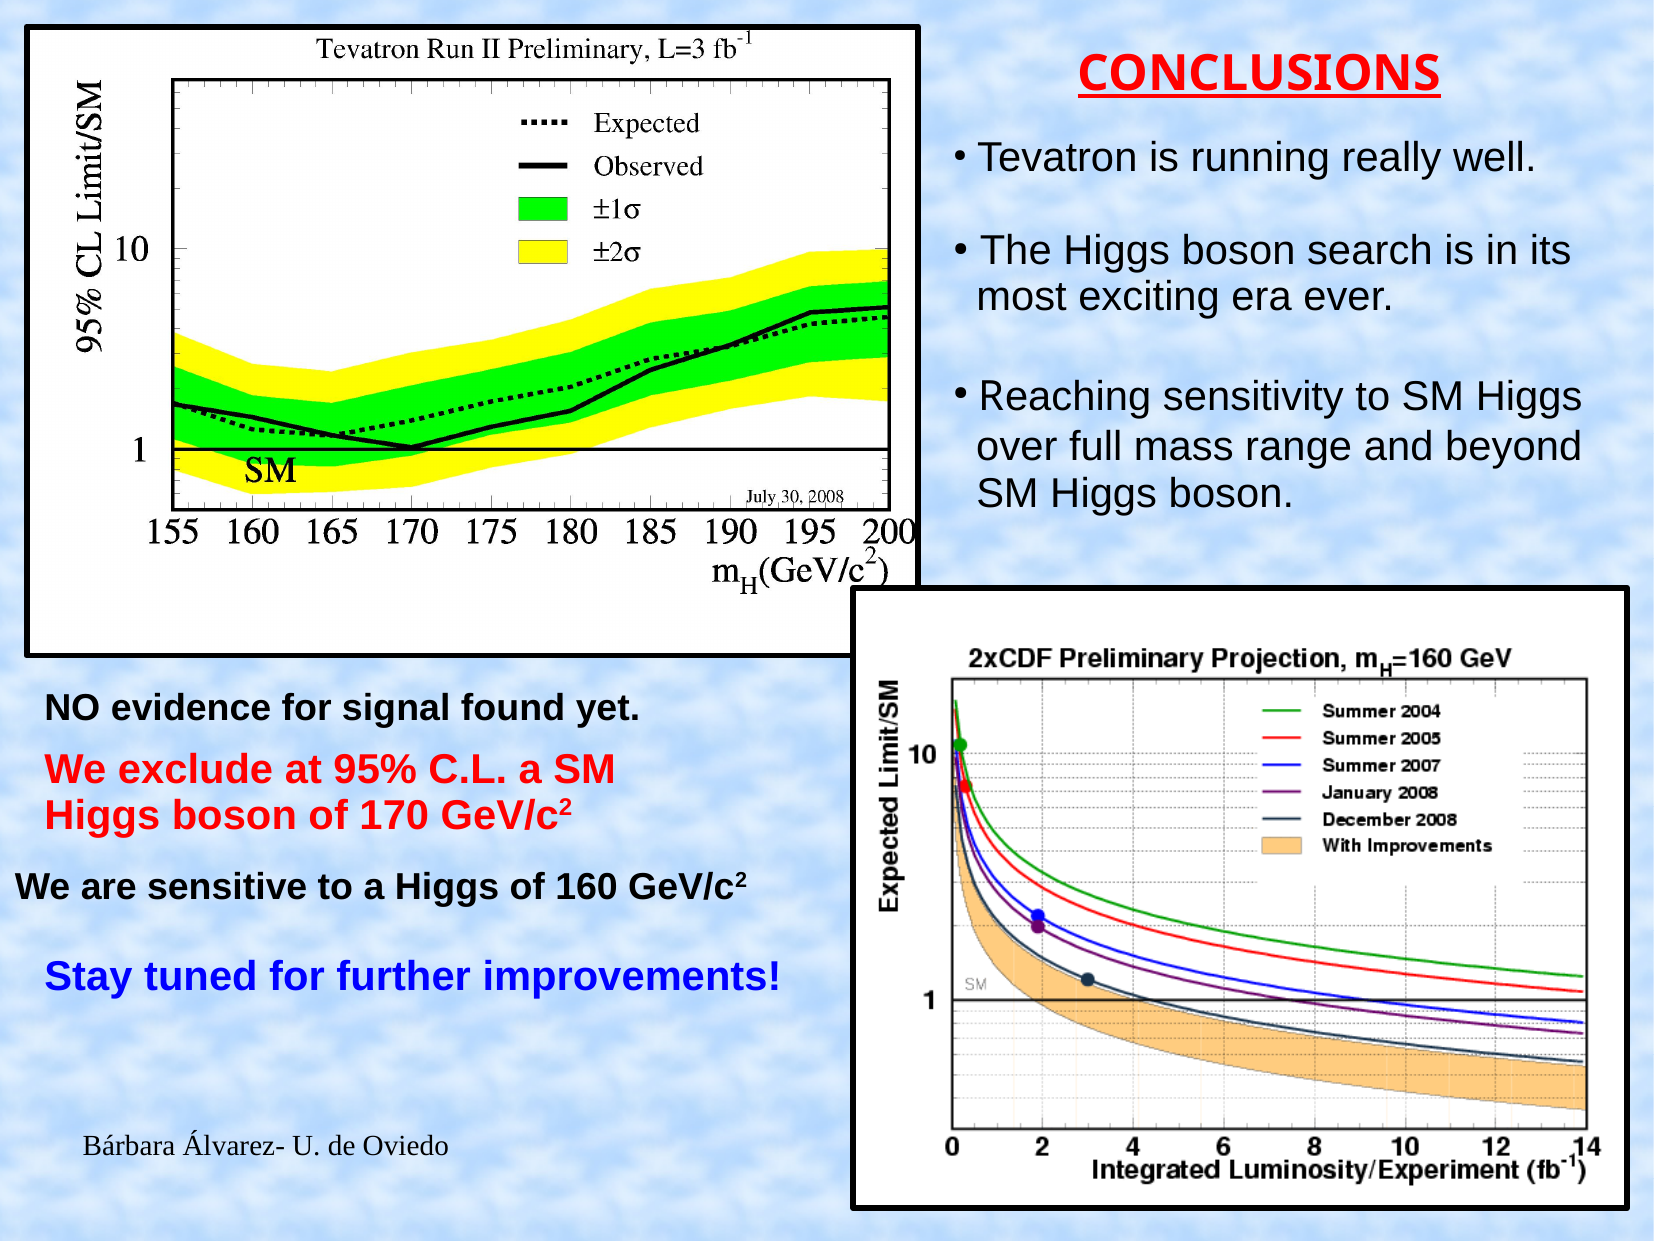

CONCLUSIONS
 Tevatron is running really well.
 The Higgs boson search is in its most exciting era ever.
 Reaching sensitivity to SM Higgs
 over full mass range and beyond SM Higgs boson.
NO evidence for signal found yet.
We exclude at 95% C.L. a SM
Higgs boson of 170 GeV/c2
We are sensitive to a Higgs of 160 GeV/c2
Stay tuned for further improvements!
Bárbara Álvarez- U. de Oviedo
27